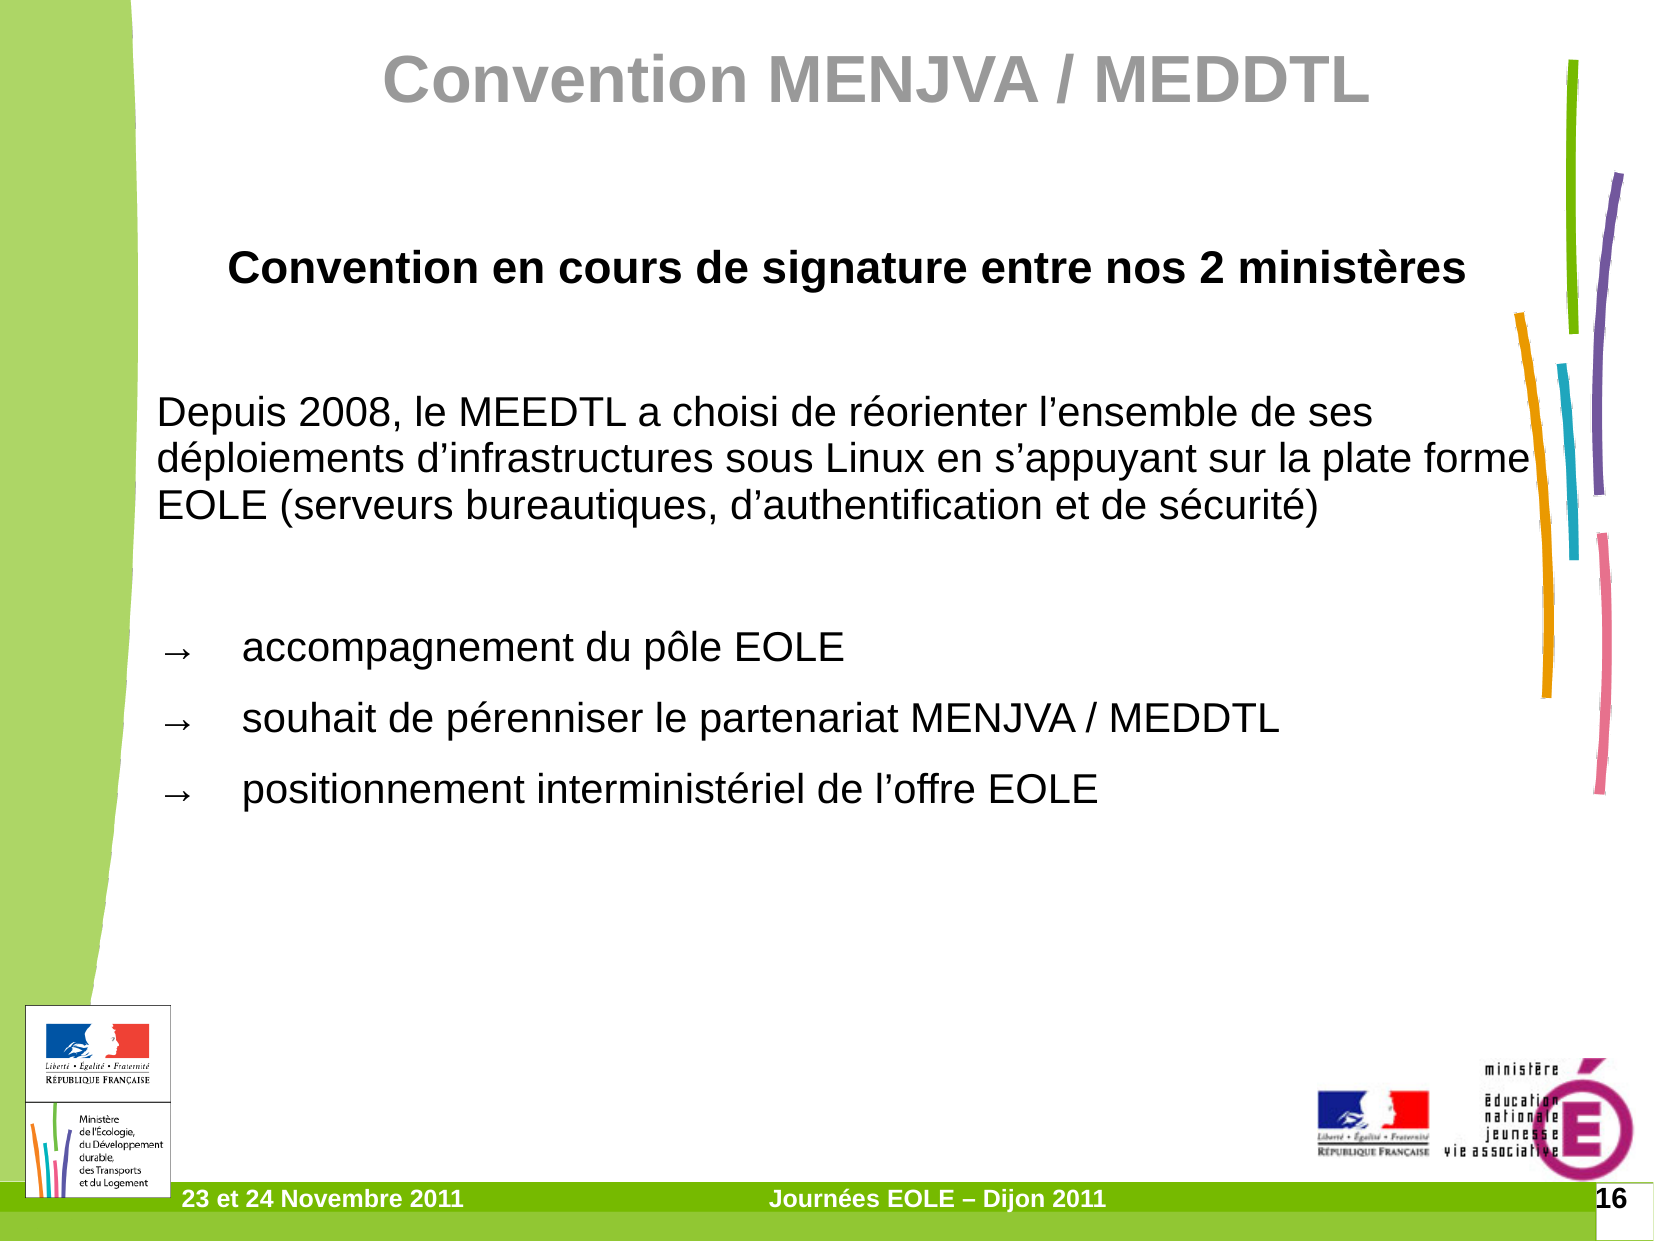

# Convention MENJVA / MEDDTL
Convention en cours de signature entre nos 2 ministères
Depuis 2008, le MEEDTL a choisi de réorienter l’ensemble de ses déploiements d’infrastructures sous Linux en s’appuyant sur la plate forme EOLE (serveurs bureautiques, d’authentification et de sécurité)
→	 accompagnement du pôle EOLE
→	 souhait de pérenniser le partenariat MENJVA / MEDDTL
→	 positionnement interministériel de l’offre EOLE
16
 SG/SPSSI/PSI septembre 2011
Schéma directeur des SI